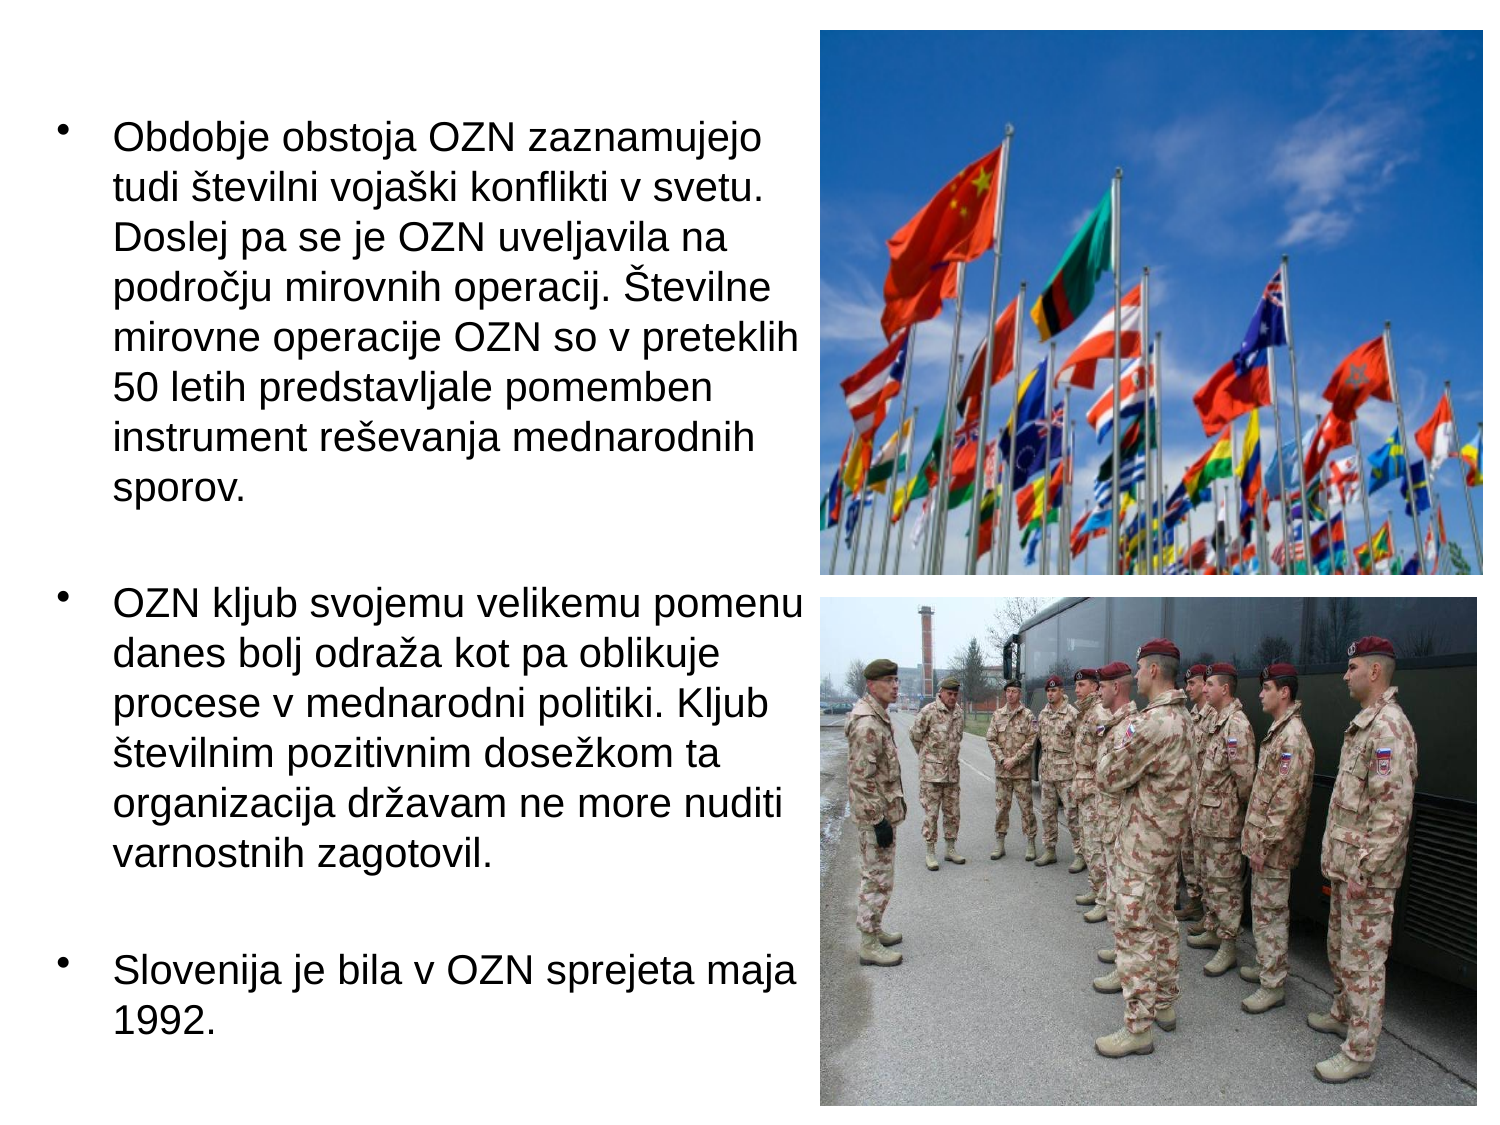

# Obdobje obstoja OZN zaznamujejo tudi številni vojaški konflikti v svetu. Doslej pa se je OZN uveljavila na področju mirovnih operacij. Številne mirovne operacije OZN so v preteklih 50 letih predstavljale pomemben instrument reševanja mednarodnih sporov.
OZN kljub svojemu velikemu pomenu danes bolj odraža kot pa oblikuje procese v mednarodni politiki. Kljub številnim pozitivnim dosežkom ta organizacija državam ne more nuditi varnostnih zagotovil.
Slovenija je bila v OZN sprejeta maja 1992.